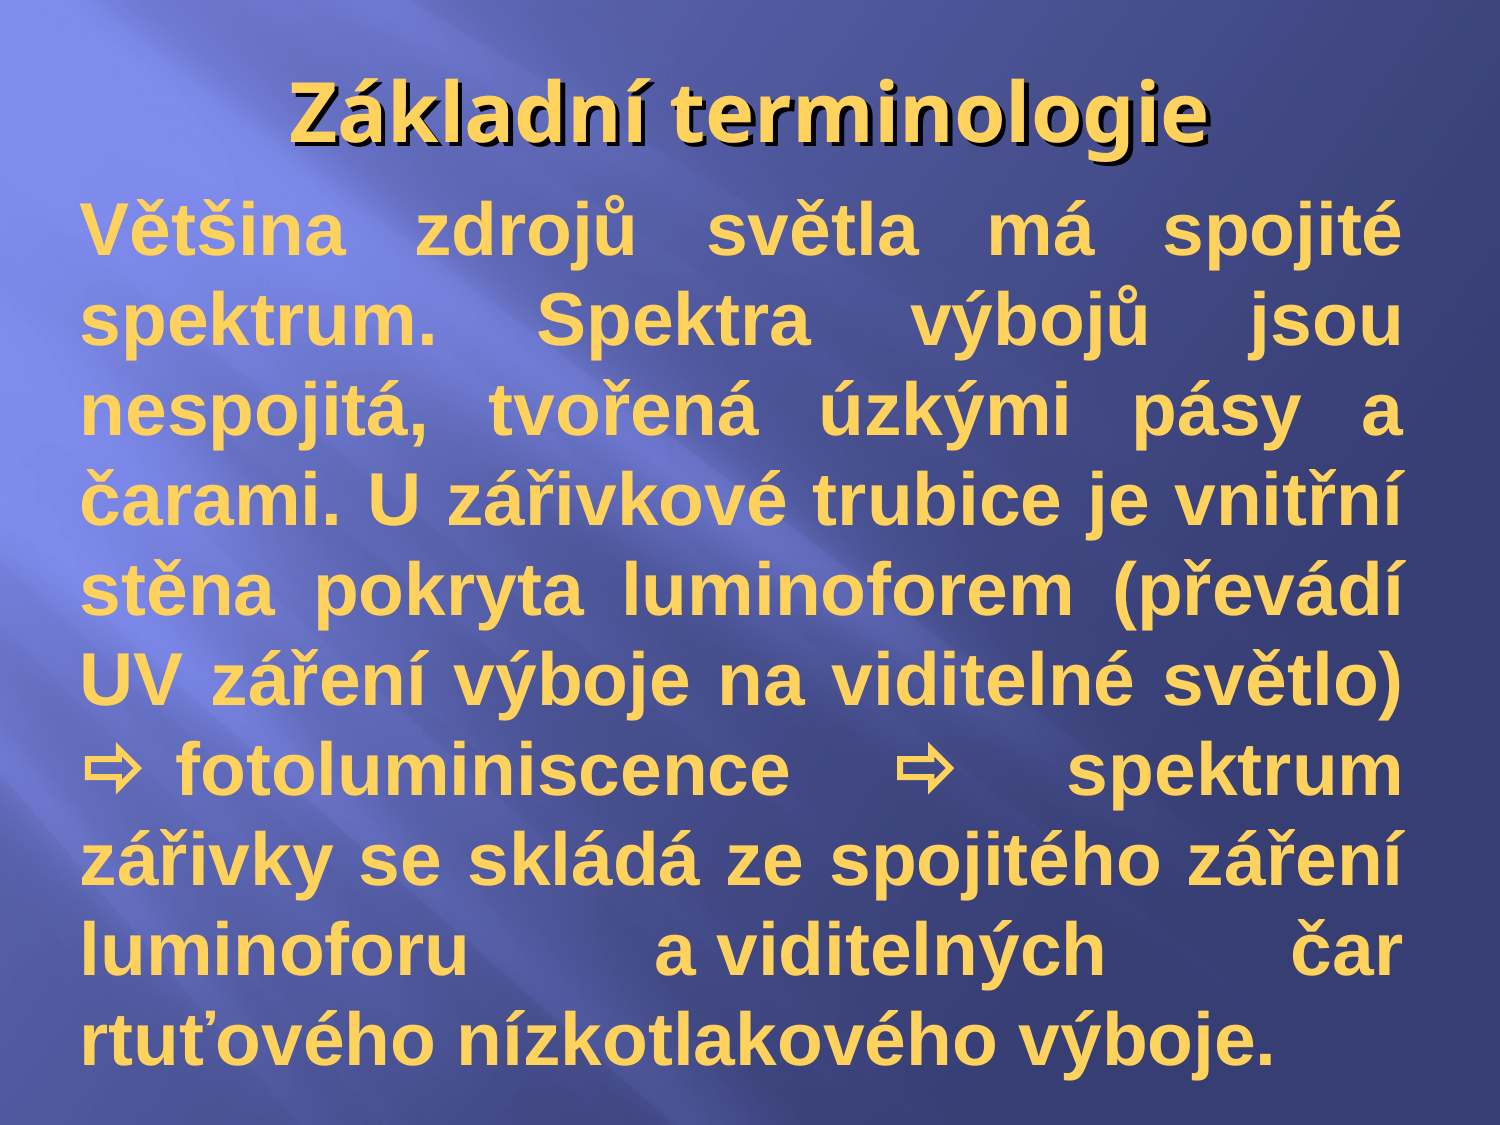

# Základní terminologie
Většina zdrojů světla má spojité spektrum. Spektra výbojů jsou nespojitá, tvořená úzkými pásy a čarami. U zářivkové trubice je vnitřní stěna pokryta luminoforem (převádí UV záření výboje na viditelné světlo)  fotoluminiscence  spektrum zářivky se skládá ze spojitého záření luminoforu a viditelných čar rtuťového nízkotlakového výboje.